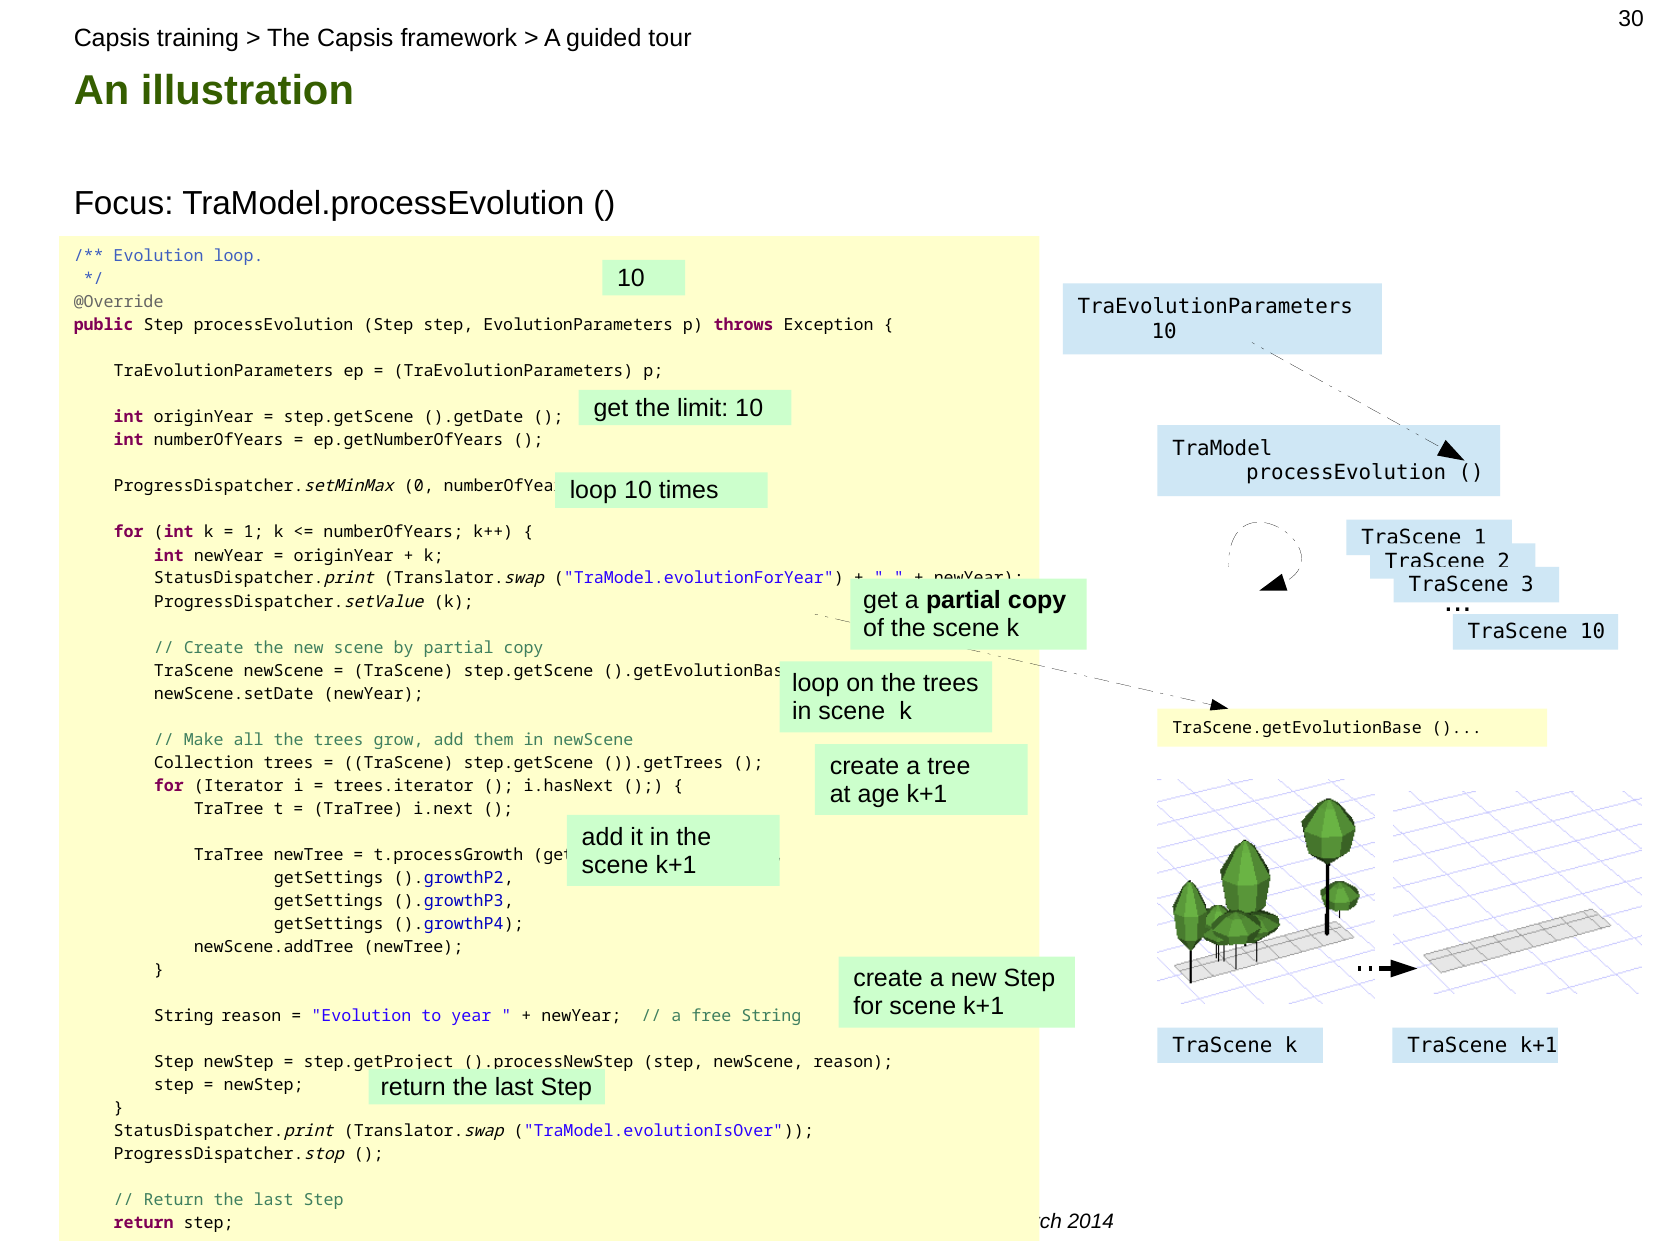

30
Capsis training > The Capsis framework > A guided tour
An illustration
Focus: TraModel.processEvolution ()
/** Evolution loop.
 */
@Override
public Step processEvolution (Step step, EvolutionParameters p) throws Exception {
 TraEvolutionParameters ep = (TraEvolutionParameters) p;
 int originYear = step.getScene ().getDate ();
 int numberOfYears = ep.getNumberOfYears ();
 ProgressDispatcher.setMinMax (0, numberOfYears);
 for (int k = 1; k <= numberOfYears; k++) {
 int newYear = originYear + k;
 StatusDispatcher.print (Translator.swap ("TraModel.evolutionForYear") + " " + newYear);
 ProgressDispatcher.setValue (k);
 // Create the new scene by partial copy
 TraScene newScene = (TraScene) step.getScene ().getEvolutionBase ();
 newScene.setDate (newYear);
 // Make all the trees grow, add them in newScene
 Collection trees = ((TraScene) step.getScene ()).getTrees ();
 for (Iterator i = trees.iterator (); i.hasNext ();) {
 TraTree t = (TraTree) i.next ();
 TraTree newTree = t.processGrowth (getSettings ().growthP1,
 getSettings ().growthP2,
 getSettings ().growthP3,
 getSettings ().growthP4);
 newScene.addTree (newTree);
 }
 String	reason = "Evolution to year " + newYear; // a free String
 Step newStep = step.getProject ().processNewStep (step, newScene, reason);
 step = newStep;
 }
 StatusDispatcher.print (Translator.swap ("TraModel.evolutionIsOver"));
 ProgressDispatcher.stop ();
 // Return the last Step
 return step;
}
public TraInitialParameters getSettings () {
 return (TraInitialParameters) settings;
}
10
TraEvolutionParameters
	10
get the limit: 10
TraModel
	processEvolution ()
loop 10 times
TraScene 1
TraScene 2
TraScene 3
...
get a partial copy
of the scene k
TraScene 10
loop on the trees
in scene k
TraScene.getEvolutionBase ()...
TraScene k
TraScene k+1
create a tree
at age k+1
add it in the
scene k+1
create a new Step
for scene k+1
return the last Step
The Capsis training - F. de Coligny - INRA AMAP - March 2014